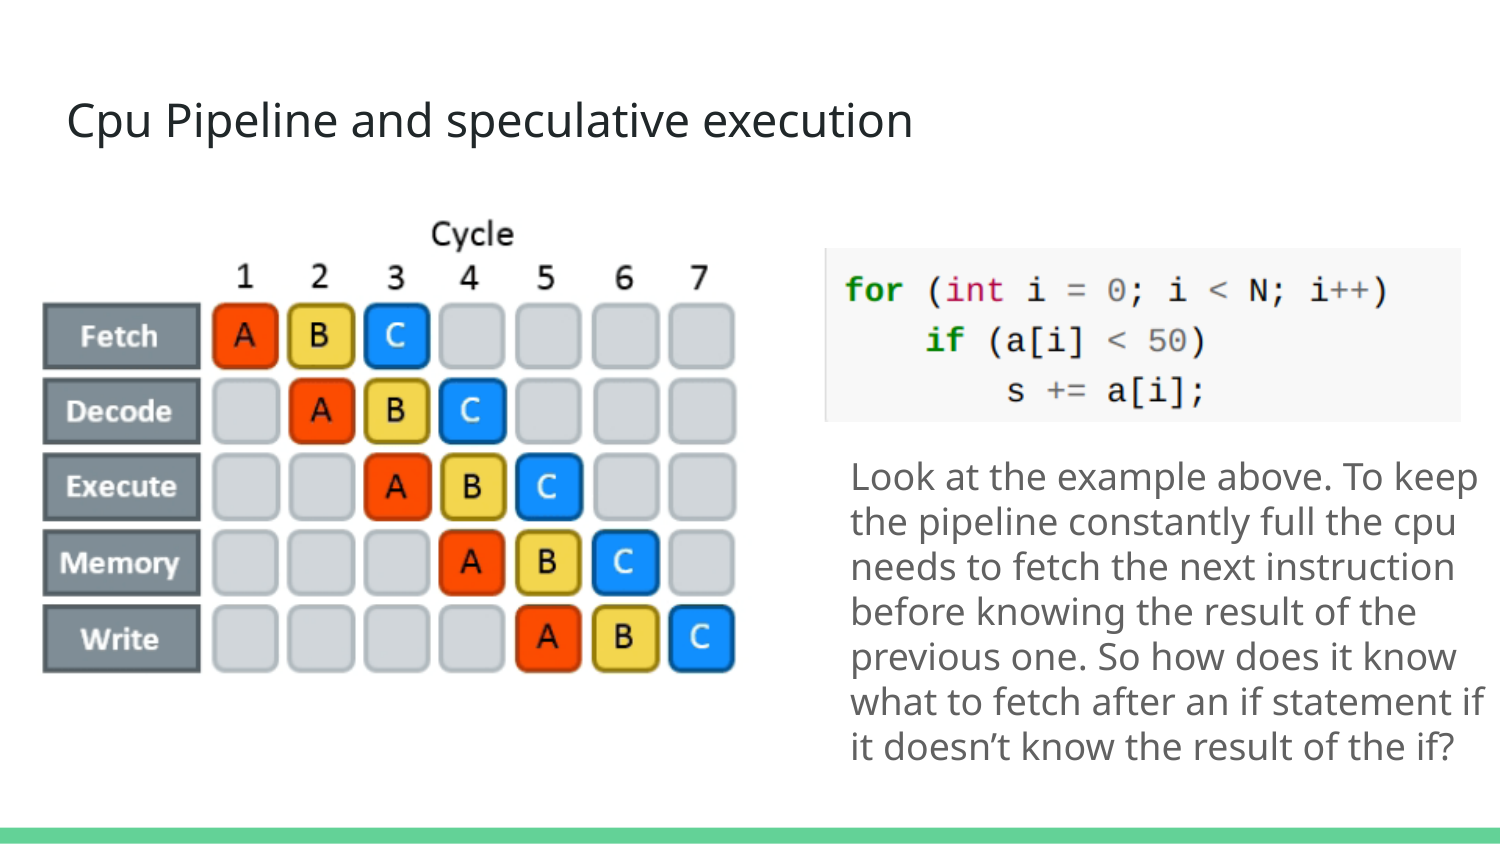

# Cpu Pipeline and speculative execution
Look at the example above. To keep the pipeline constantly full the cpu needs to fetch the next instruction before knowing the result of the previous one. So how does it know what to fetch after an if statement if it doesn’t know the result of the if?